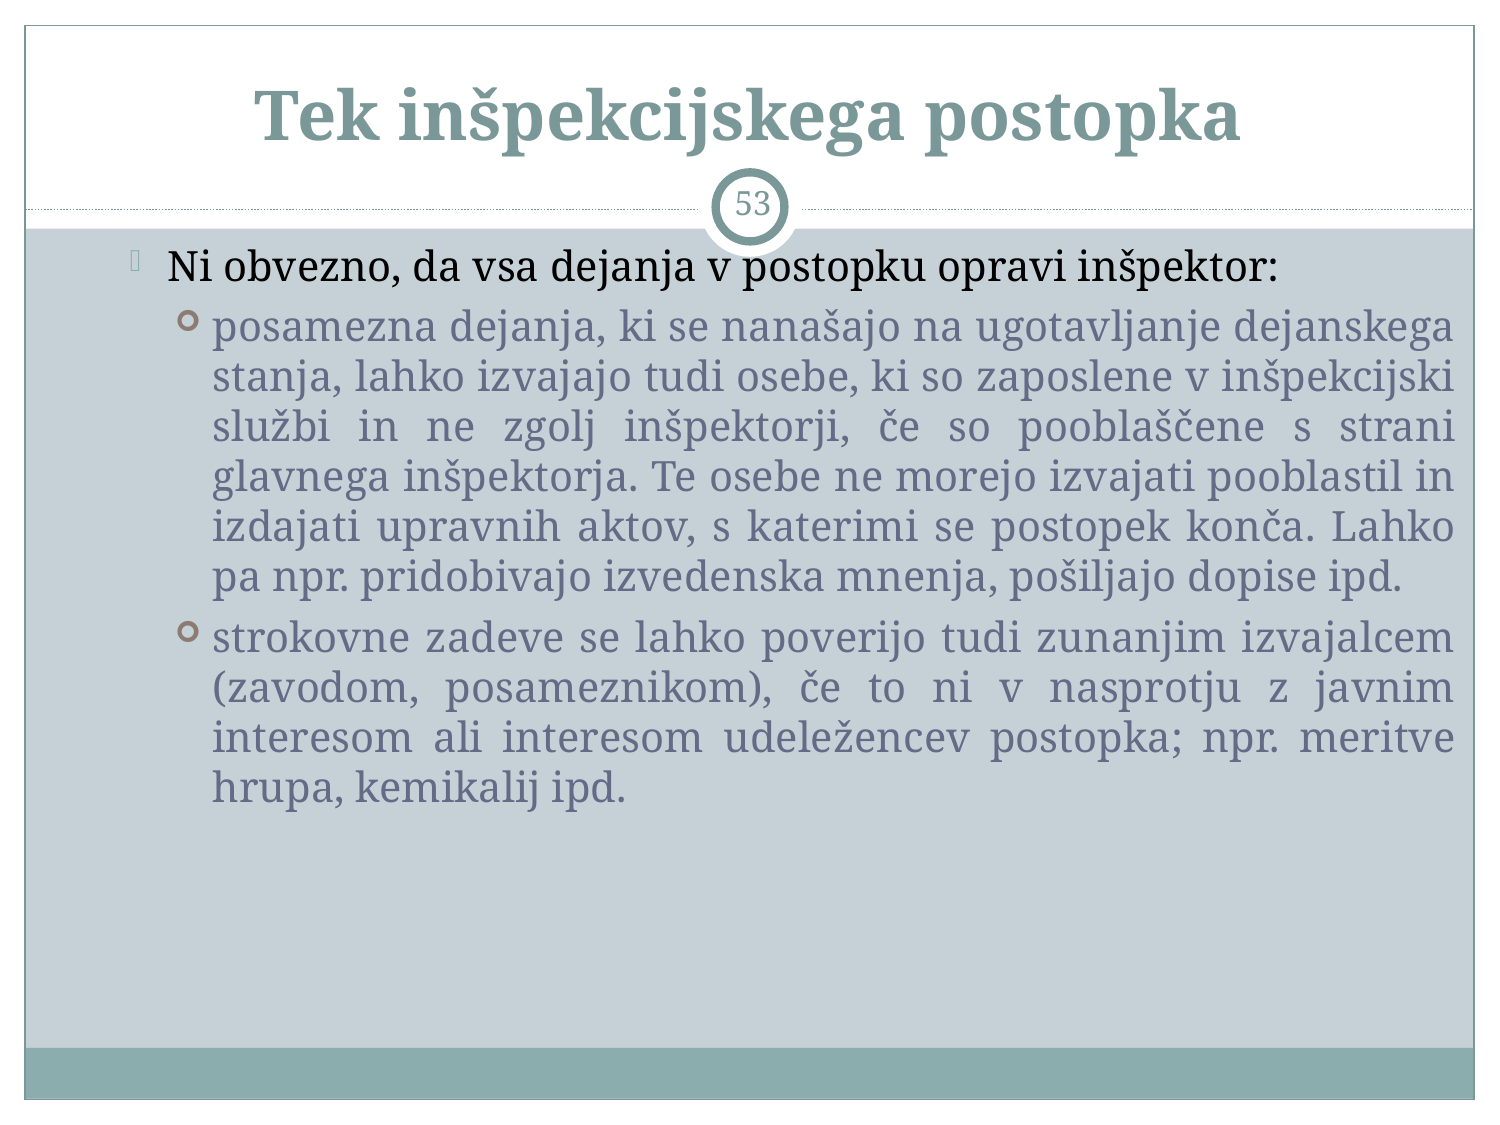

# Tek inšpekcijskega postopka
Ni obvezno, da vsa dejanja v postopku opravi inšpektor:
posamezna dejanja, ki se nanašajo na ugotavljanje dejanskega stanja, lahko izvajajo tudi osebe, ki so zaposlene v inšpekcijski službi in ne zgolj inšpektorji, če so pooblaščene s strani glavnega inšpektorja. Te osebe ne morejo izvajati pooblastil in izdajati upravnih aktov, s katerimi se postopek konča. Lahko pa npr. pridobivajo izvedenska mnenja, pošiljajo dopise ipd.
strokovne zadeve se lahko poverijo tudi zunanjim izvajalcem (zavodom, posameznikom), če to ni v nasprotju z javnim interesom ali interesom udeležencev postopka; npr. meritve hrupa, kemikalij ipd.